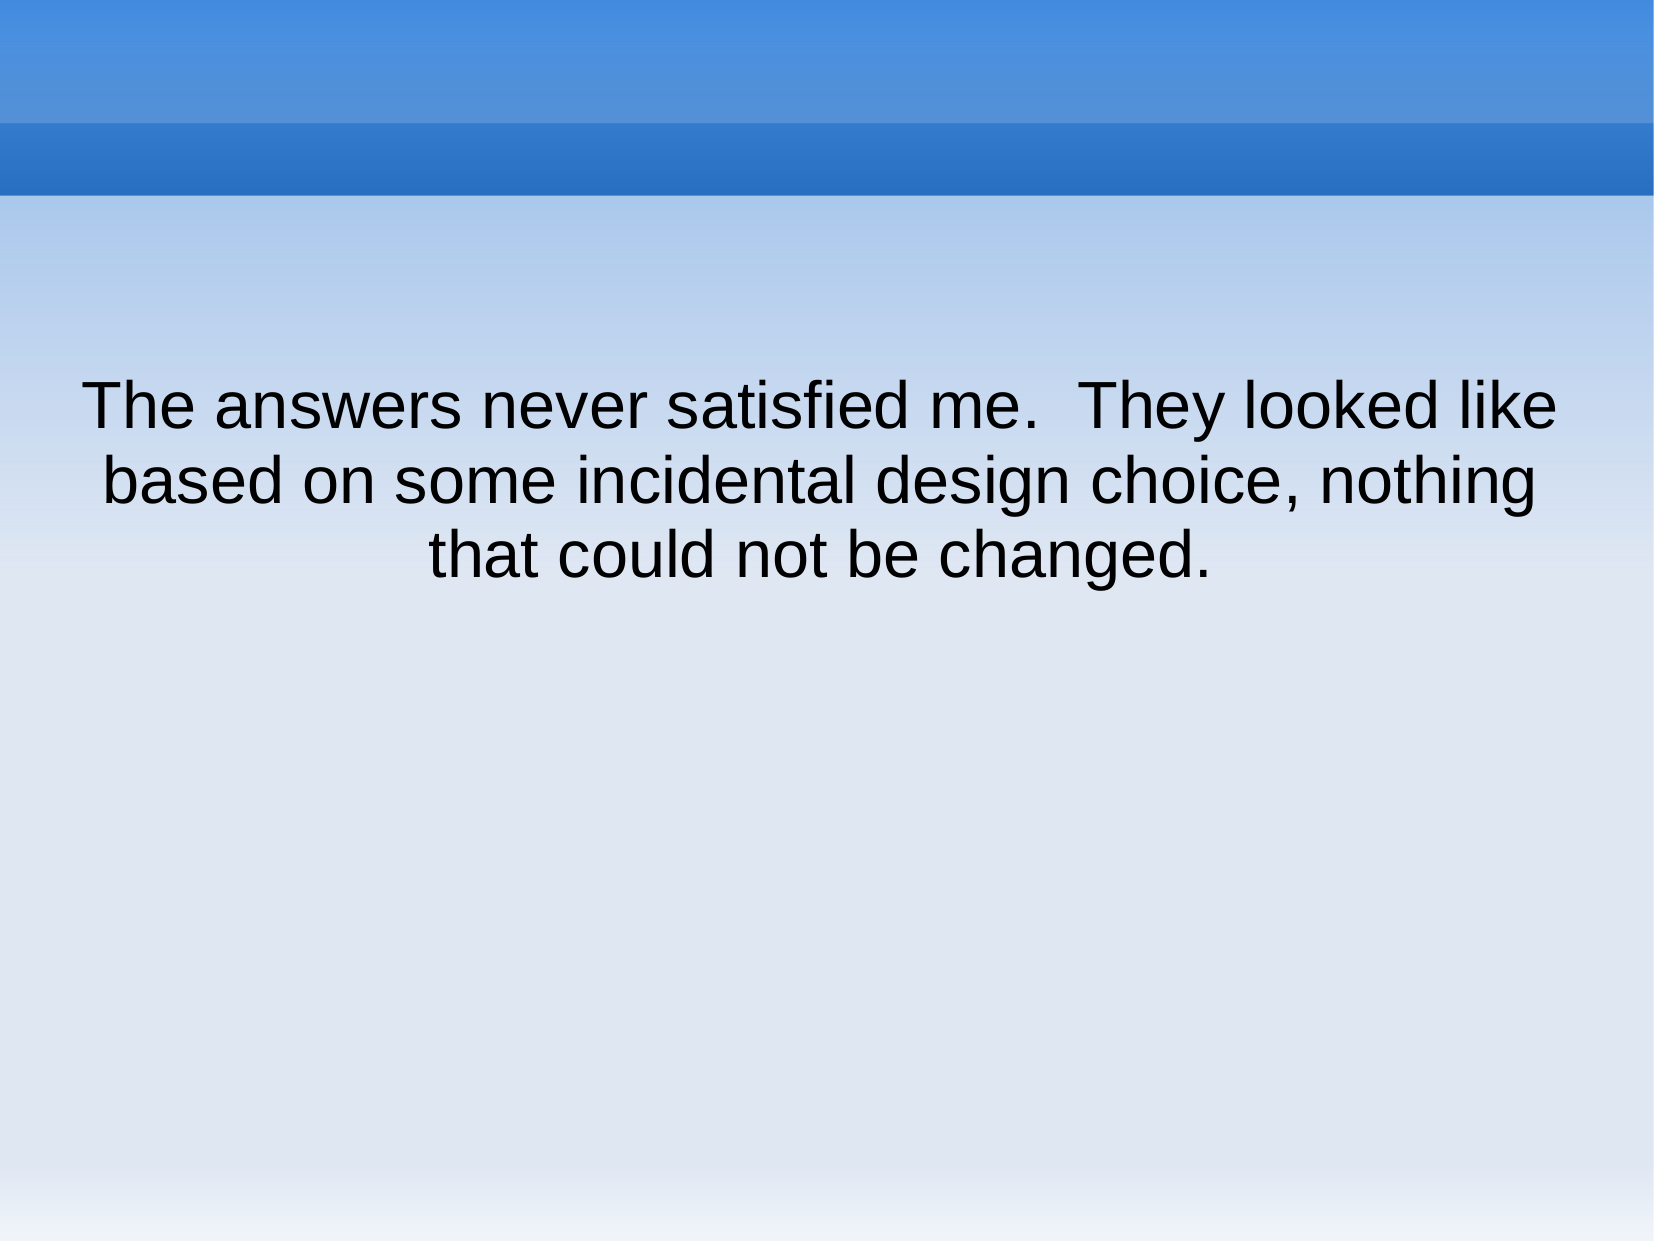

# The answers never satisfied me. They looked like based on some incidental design choice, nothing that could not be changed.